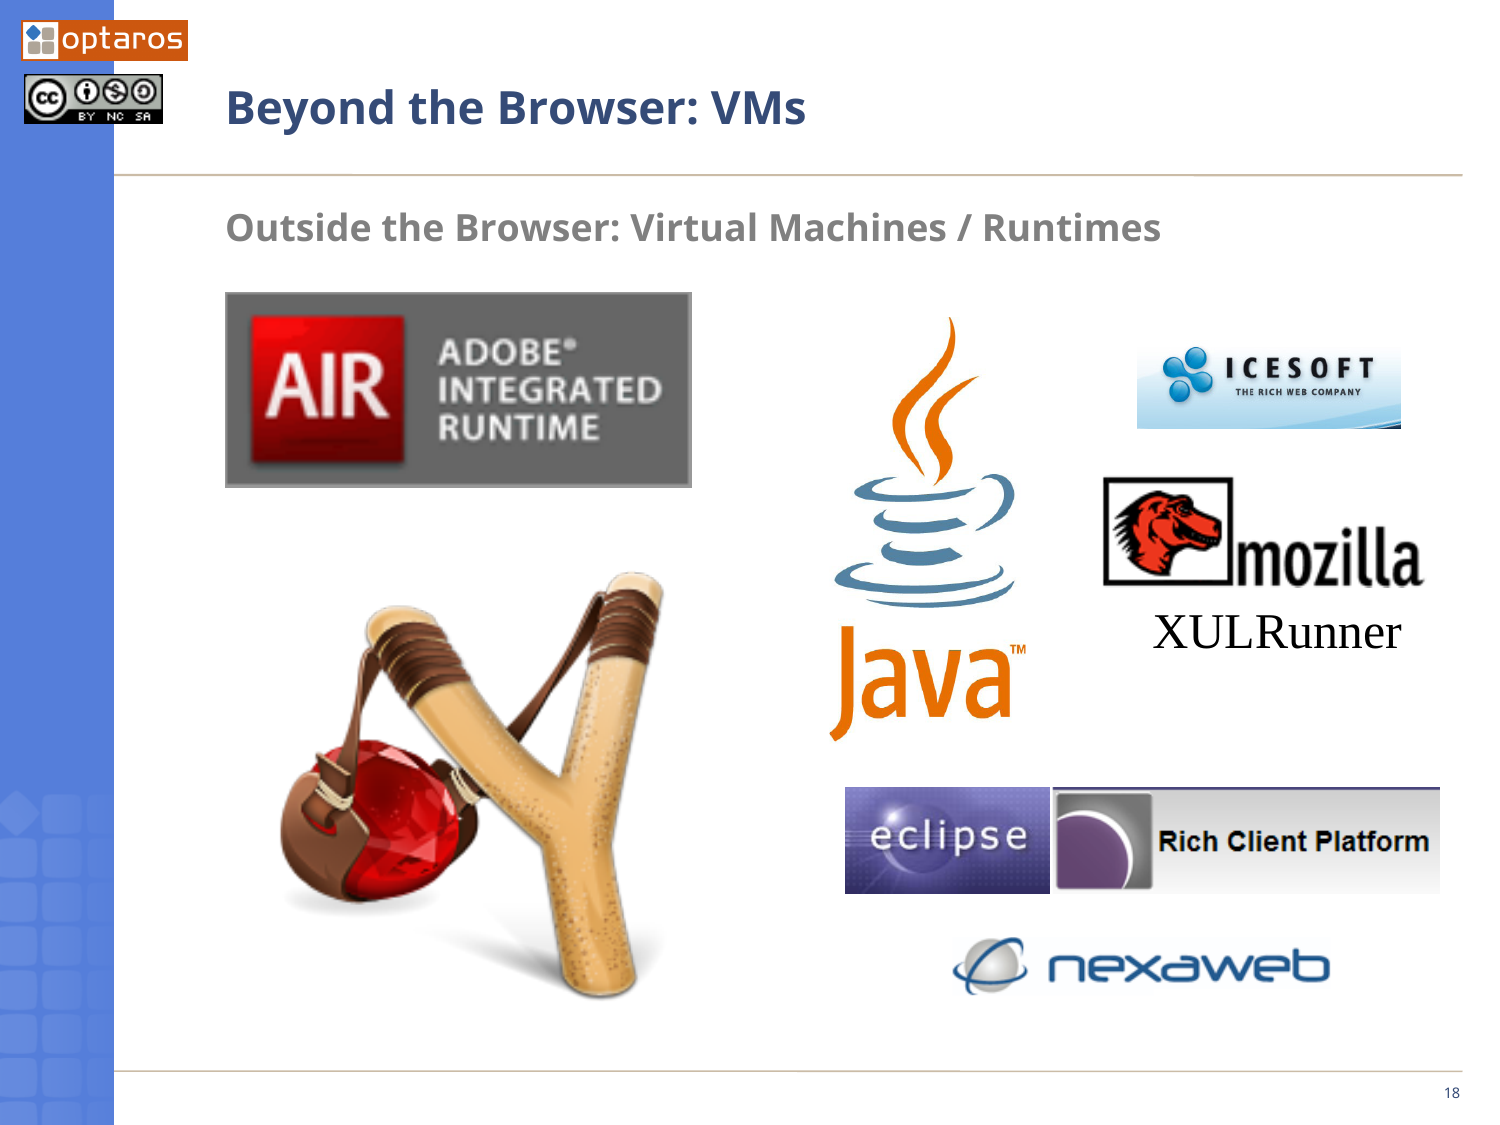

# Beyond the Browser: VMs
Outside the Browser: Virtual Machines / Runtimes
XULRunner